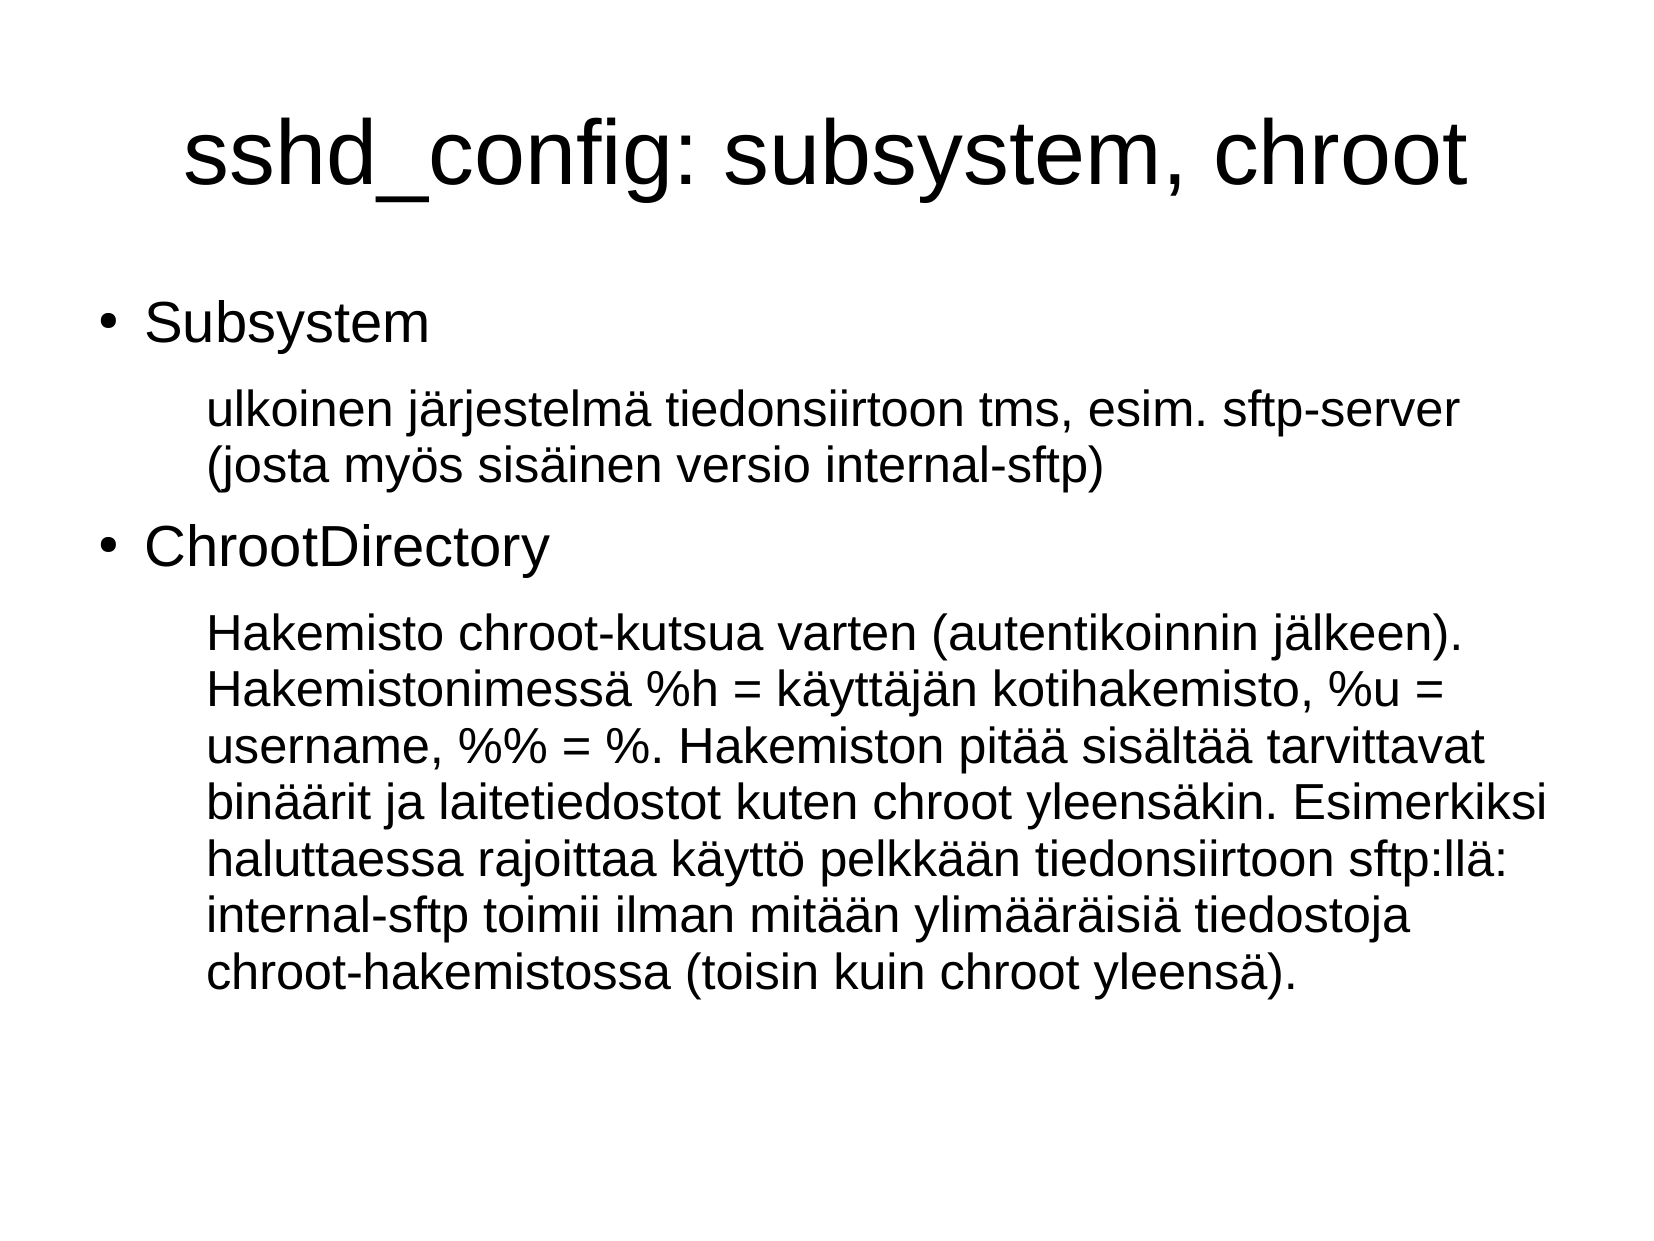

# sshd_config: subsystem, chroot
Subsystem
ulkoinen järjestelmä tiedonsiirtoon tms, esim. sftp-server (josta myös sisäinen versio internal-sftp)
ChrootDirectory
Hakemisto chroot-kutsua varten (autentikoinnin jälkeen). Hakemistonimessä %h = käyttäjän kotihakemisto, %u = username, %% = %. Hakemiston pitää sisältää tarvittavat binäärit ja laitetiedostot kuten chroot yleensäkin. Esimerkiksi haluttaessa rajoittaa käyttö pelkkään tiedonsiirtoon sftp:llä: internal-sftp toimii ilman mitään ylimääräisiä tiedostoja chroot-hakemistossa (toisin kuin chroot yleensä).